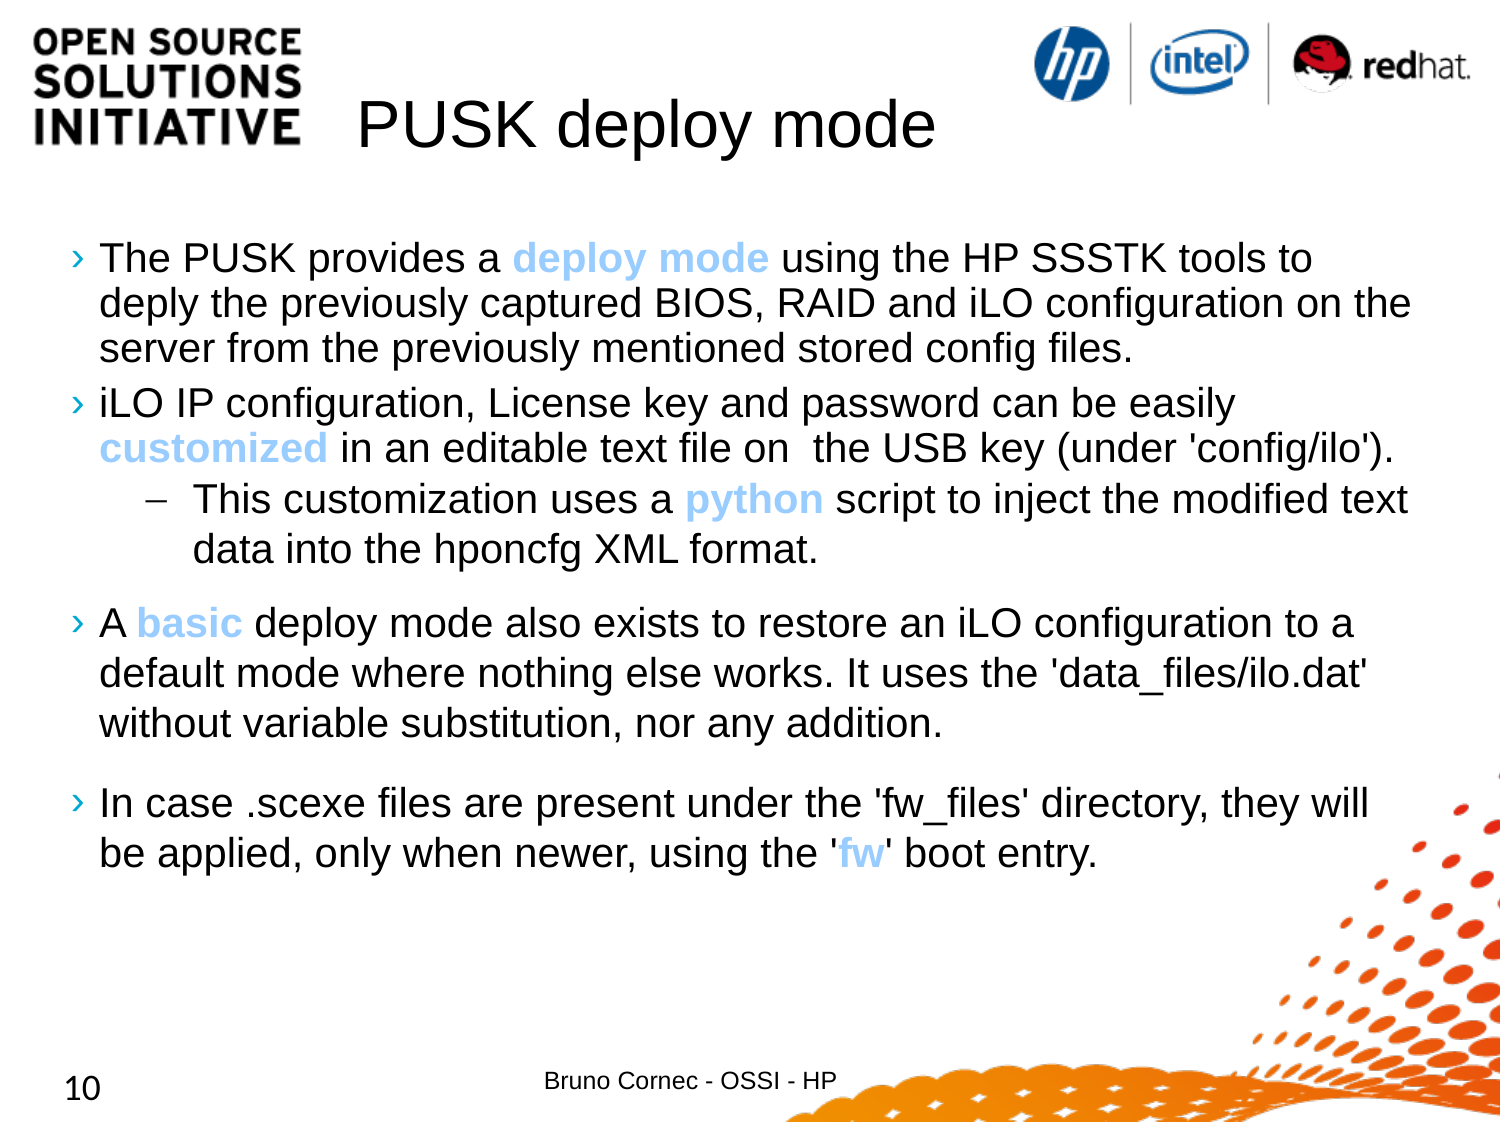

# PUSK deploy mode
The PUSK provides a deploy mode using the HP SSSTK tools to deply the previously captured BIOS, RAID and iLO configuration on the server from the previously mentioned stored config files.
iLO IP configuration, License key and password can be easily customized in an editable text file on the USB key (under 'config/ilo').
This customization uses a python script to inject the modified text data into the hponcfg XML format.
A basic deploy mode also exists to restore an iLO configuration to a default mode where nothing else works. It uses the 'data_files/ilo.dat' without variable substitution, nor any addition.
In case .scexe files are present under the 'fw_files' directory, they will be applied, only when newer, using the 'fw' boot entry.